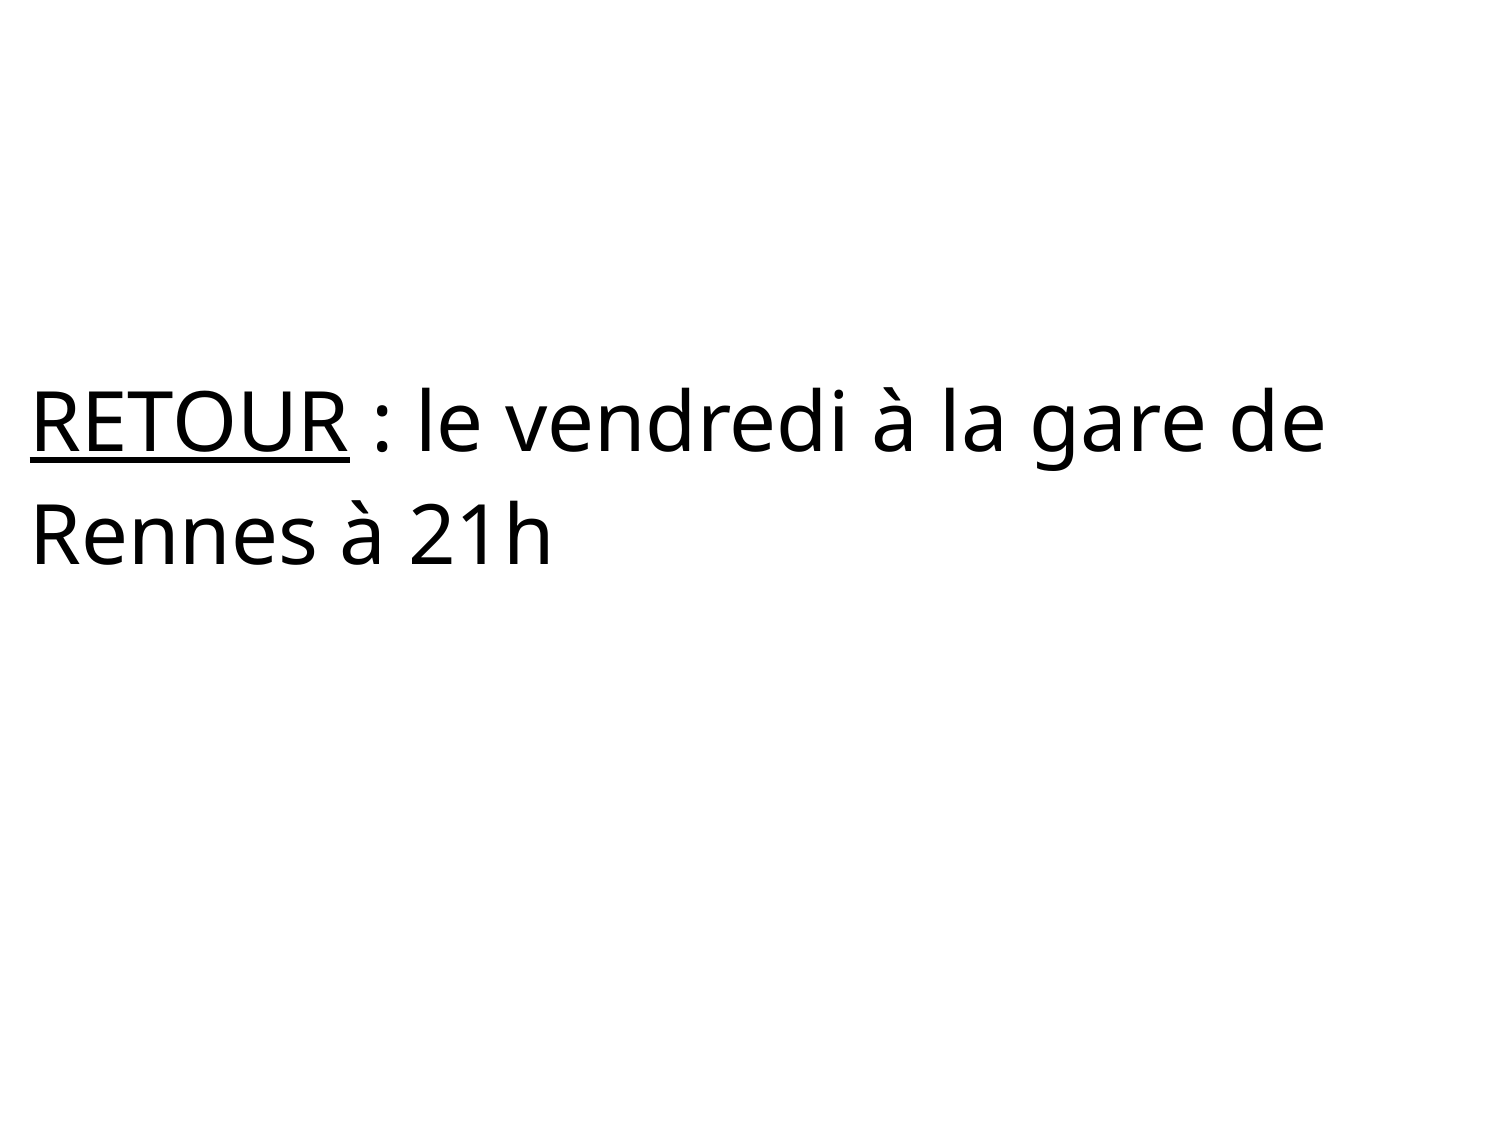

#
RETOUR : le vendredi à la gare de Rennes à 21h